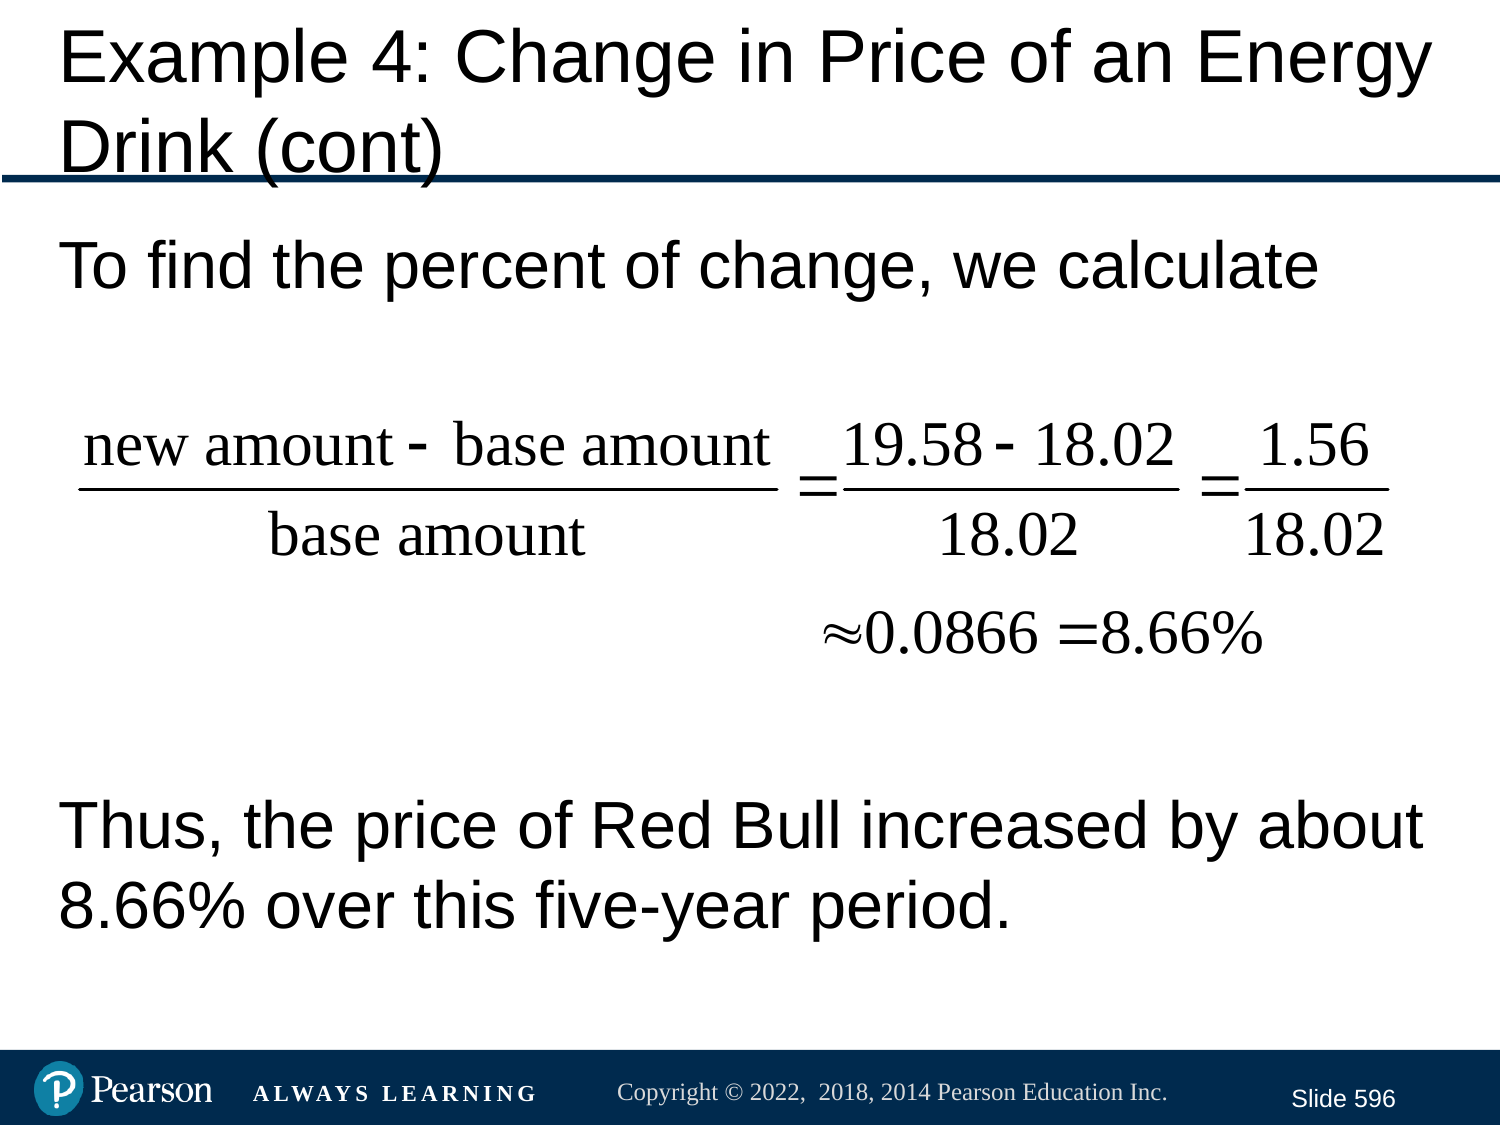

# Example 4: Change in Price of an Energy Drink (cont)
To find the percent of change, we calculate
Thus, the price of Red Bull increased by about 8.66% over this five-year period.